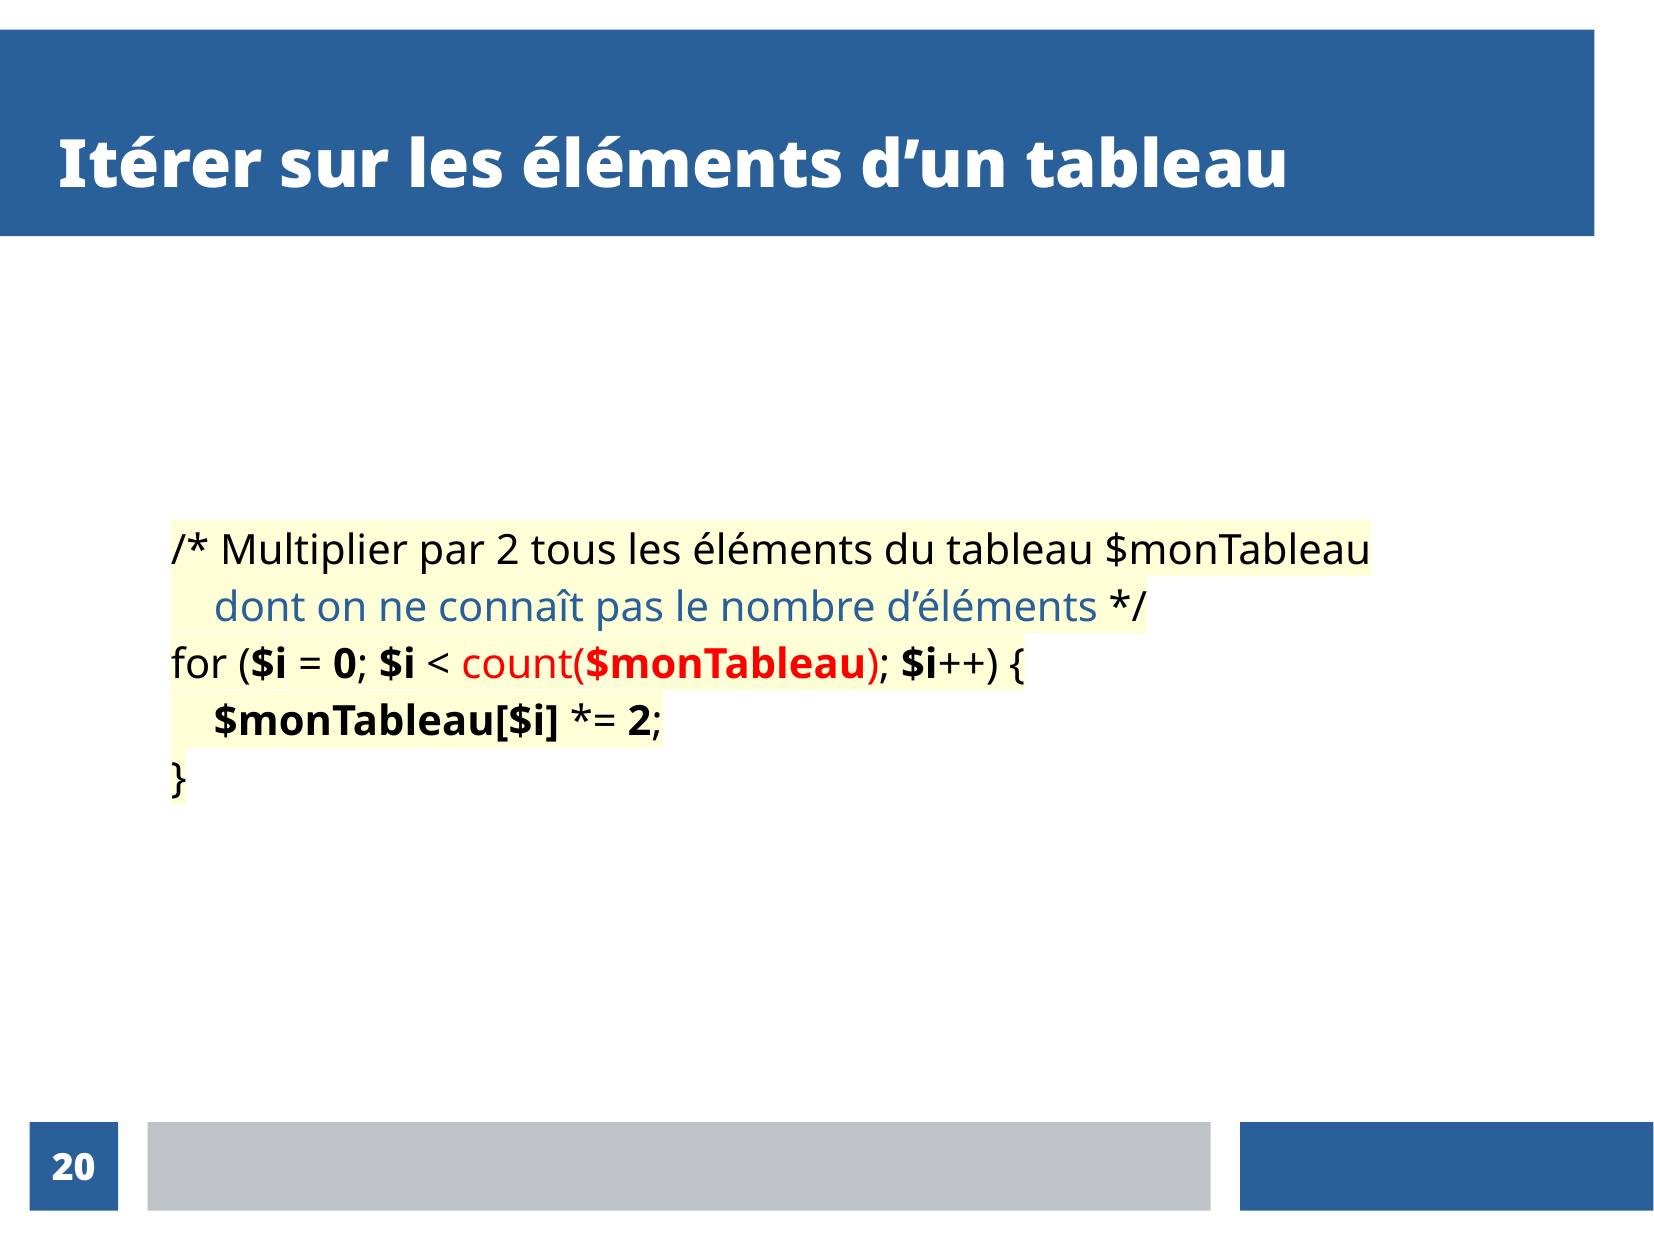

# Itérer sur les éléments d’un tableau
/* Multiplier par 2 tous les éléments du tableau $monTableau
 dont on ne connaît pas le nombre d’éléments */
for ($i = 0; $i < count($monTableau); $i++) {
 $monTableau[$i] *= 2;
}
20